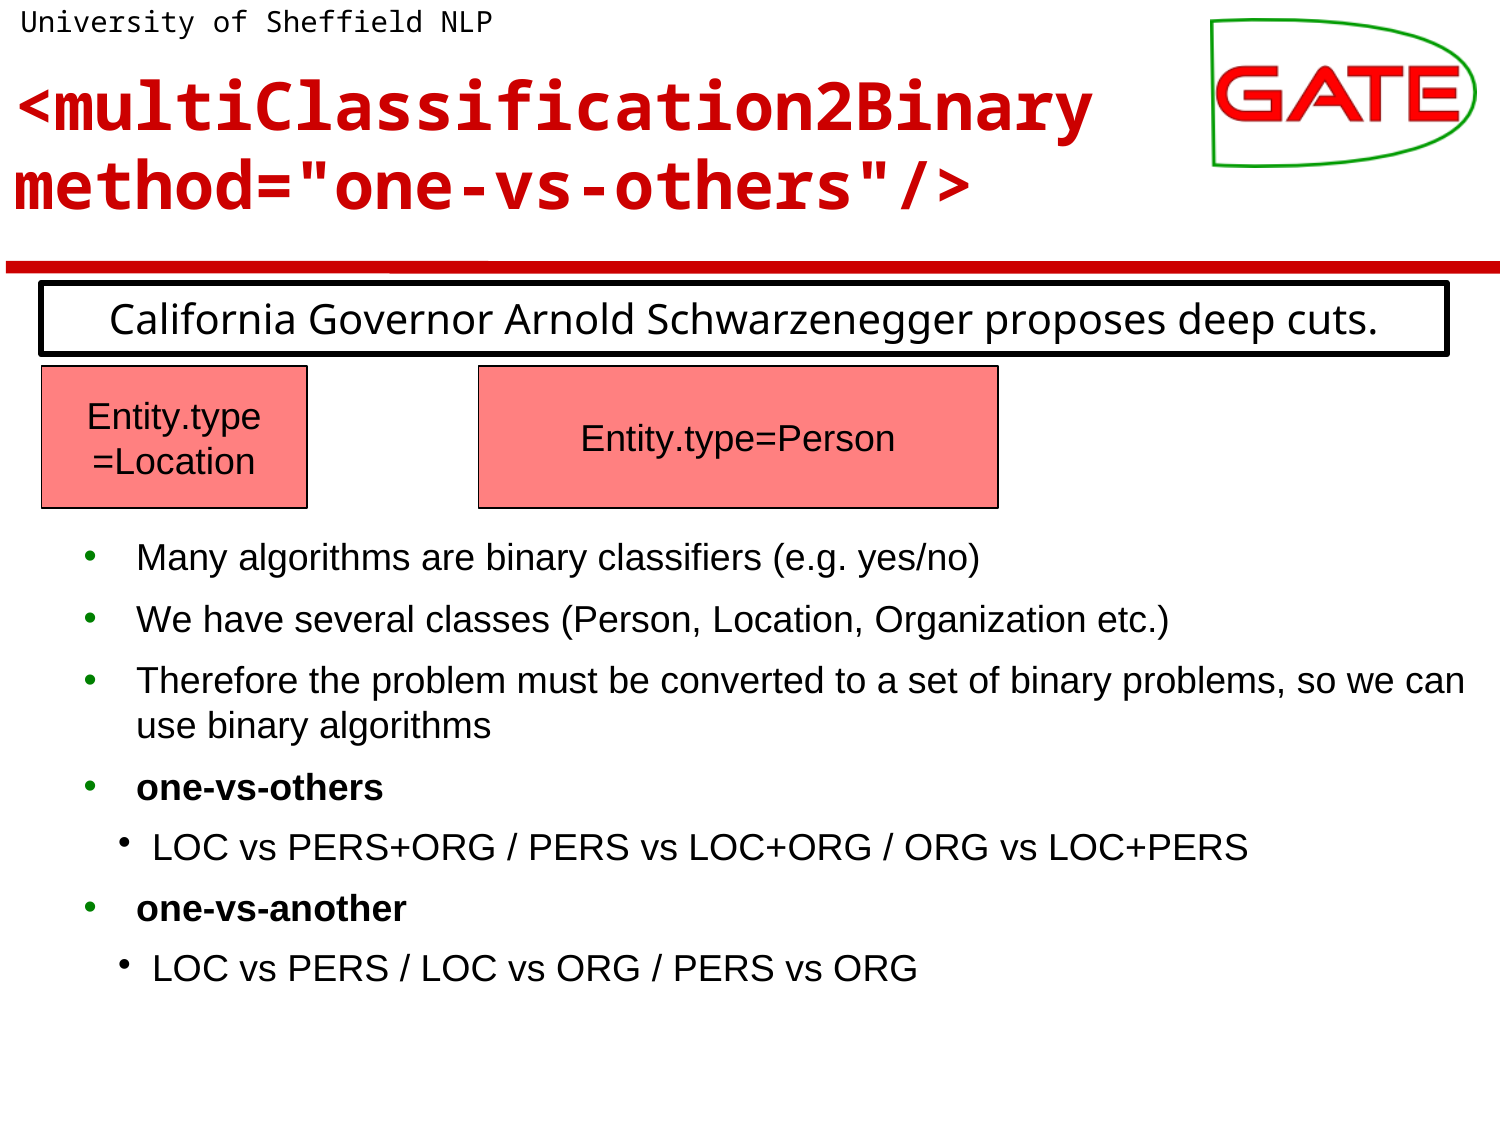

# <multiClassification2Binary method="one-vs-others"/>
California Governor Arnold Schwarzenegger proposes deep cuts.
Entity.type
=Location
Entity.type=Person
Many algorithms are binary classifiers (e.g. yes/no)
We have several classes (Person, Location, Organization etc.)
Therefore the problem must be converted to a set of binary problems, so we can use binary algorithms
one-vs-others
LOC vs PERS+ORG / PERS vs LOC+ORG / ORG vs LOC+PERS
one-vs-another
LOC vs PERS / LOC vs ORG / PERS vs ORG